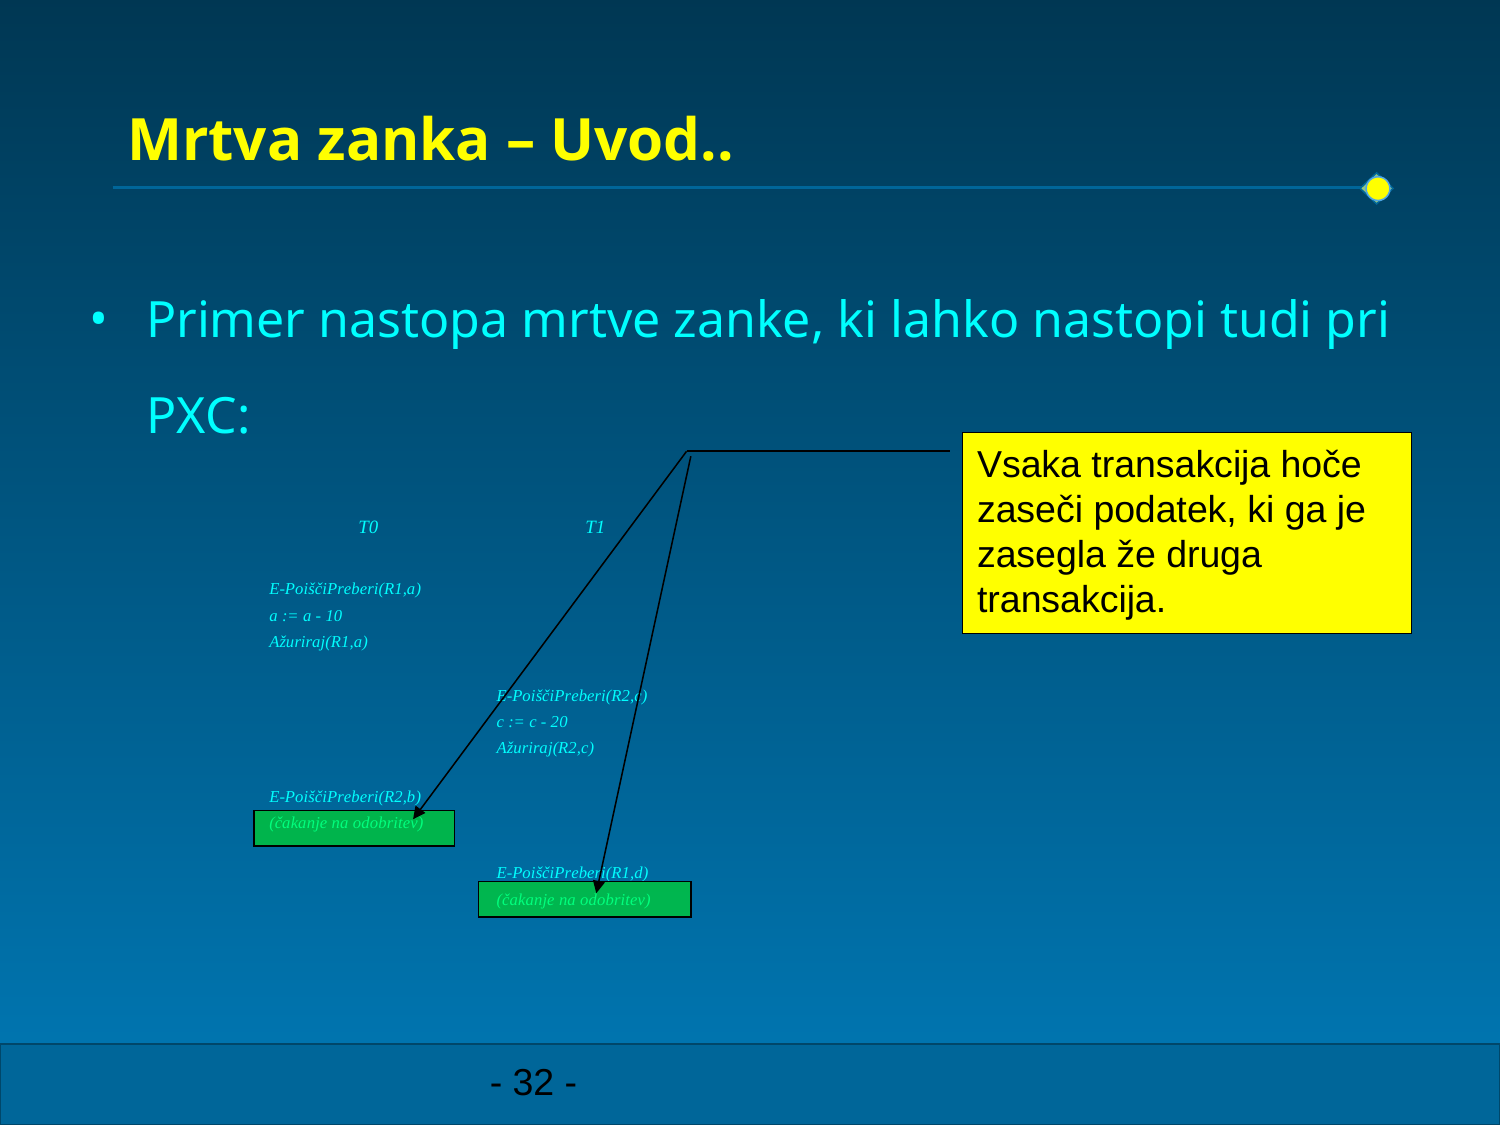

# Mrtva zanka – Uvod..
Primer nastopa mrtve zanke, ki lahko nastopi tudi pri PXC:
Vsaka transakcija hoče zaseči podatek, ki ga je zasegla že druga transakcija.
| T0 | T1 |
| --- | --- |
| E-PoiščiPreberi(R1,a) a := a - 10 Ažuriraj(R1,a) | |
| | E-PoiščiPreberi(R2,c) c := c - 20 Ažuriraj(R2,c) |
| E-PoiščiPreberi(R2,b) (čakanje na odobritev) | |
| | E-PoiščiPreberi(R1,d) (čakanje na odobritev) |